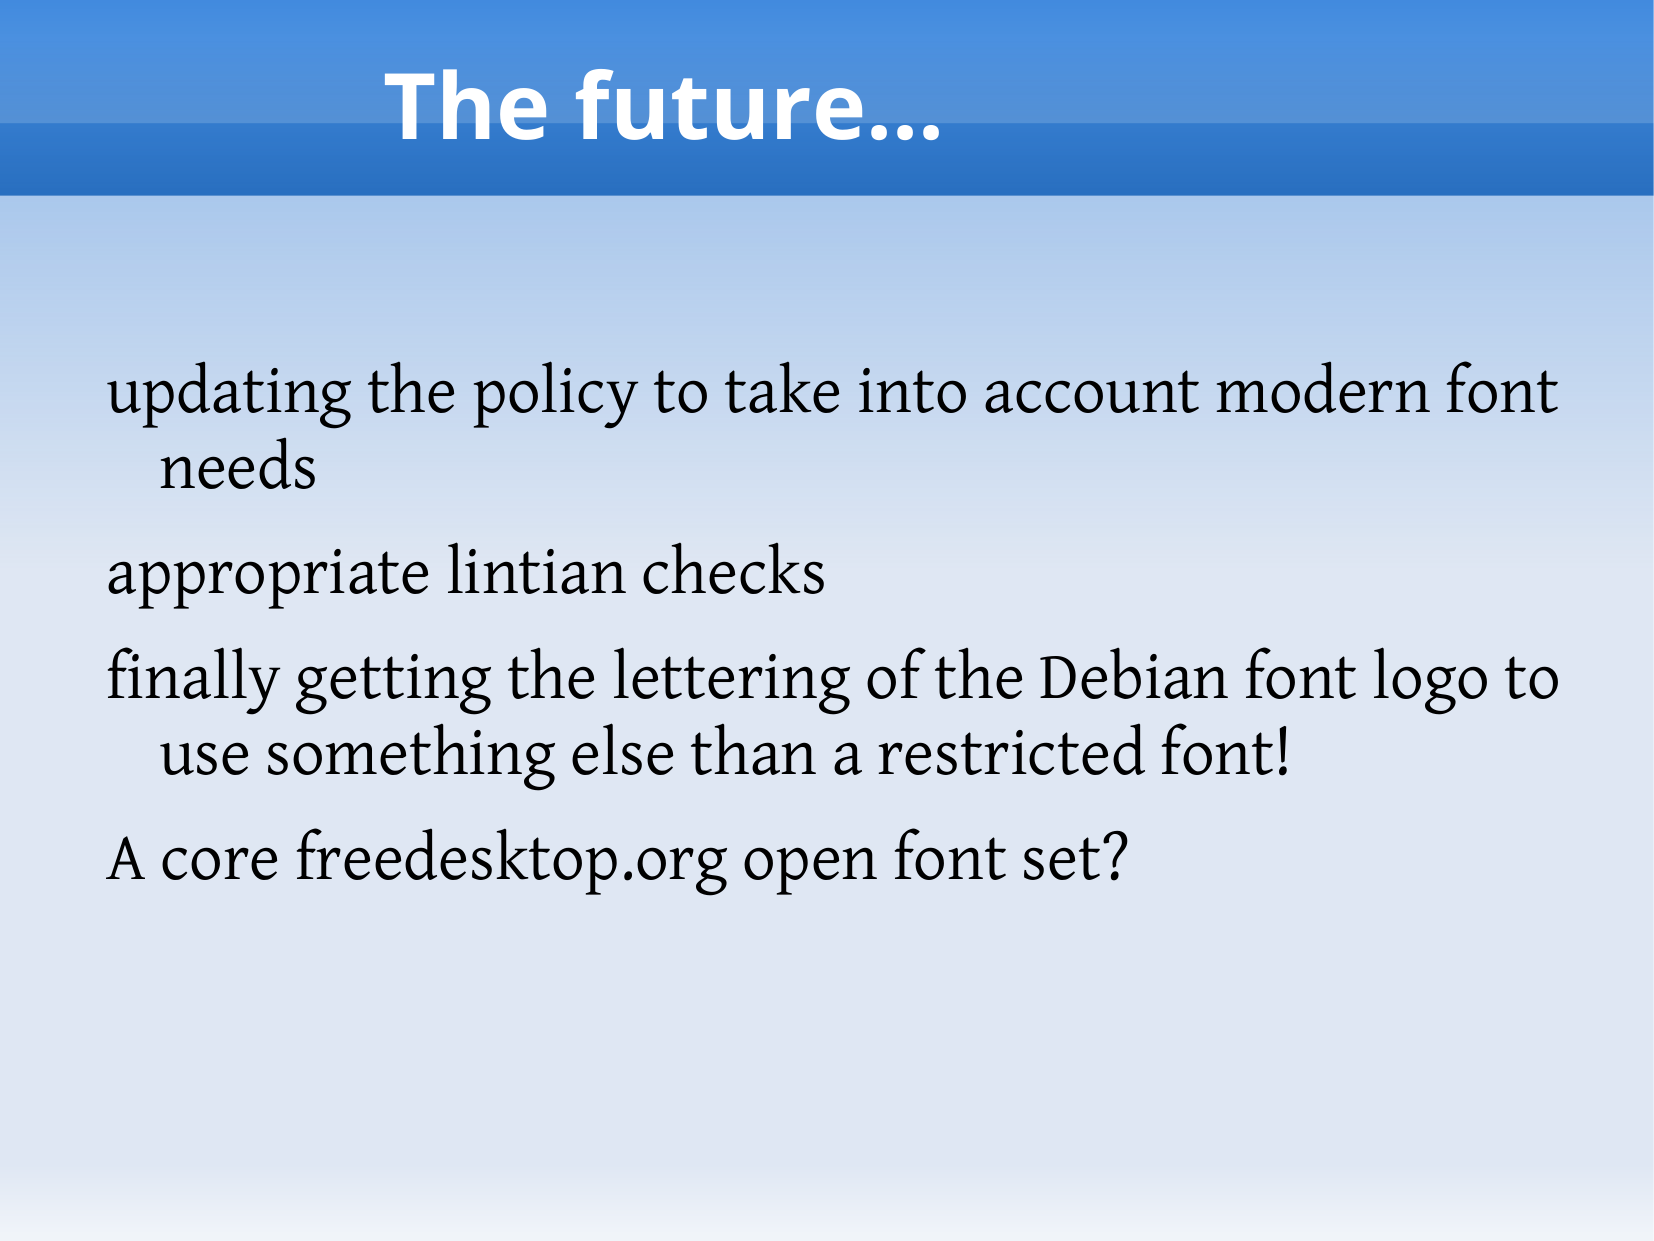

The future...
# updating the policy to take into account modern font needs
appropriate lintian checks
finally getting the lettering of the Debian font logo to use something else than a restricted font!
A core freedesktop.org open font set?